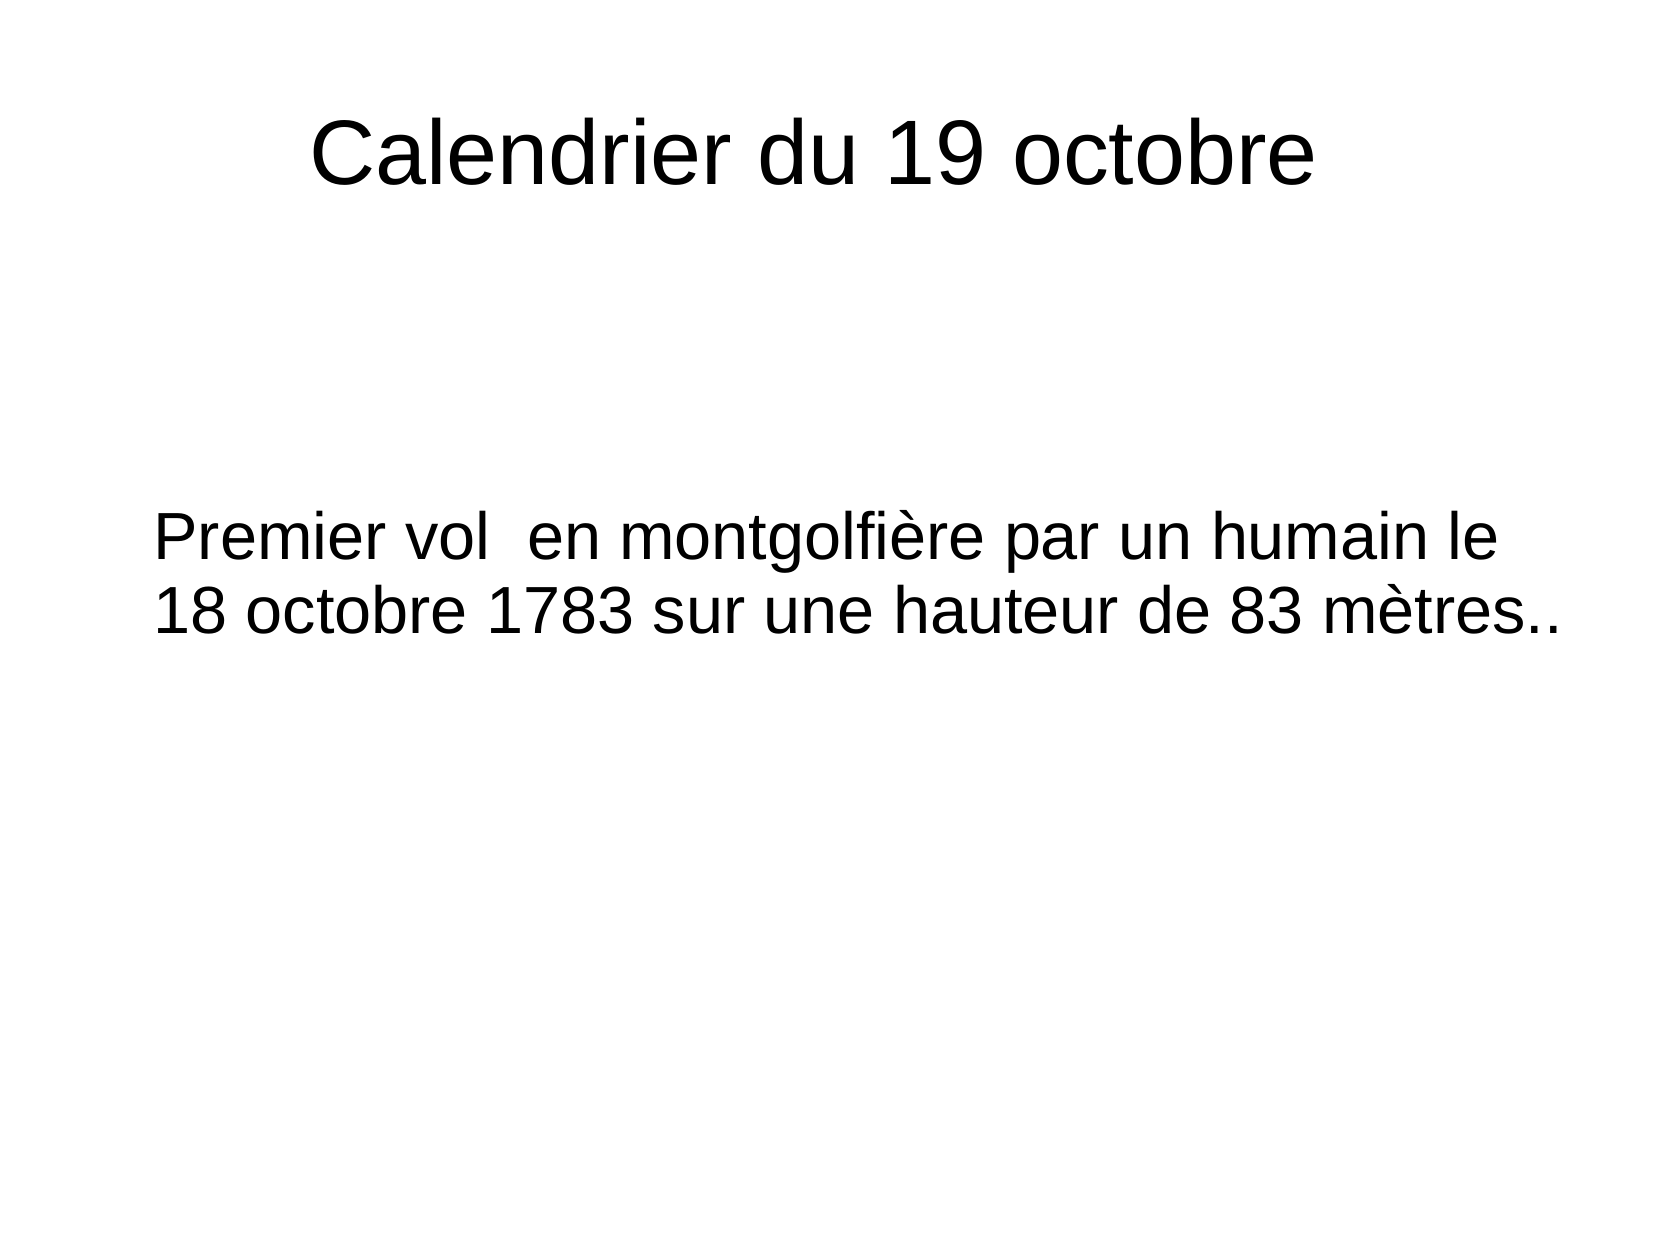

# Calendrier du 19 octobre
Premier vol  en montgolfière par un humain le 18 octobre 1783 sur une hauteur de 83 mètres..